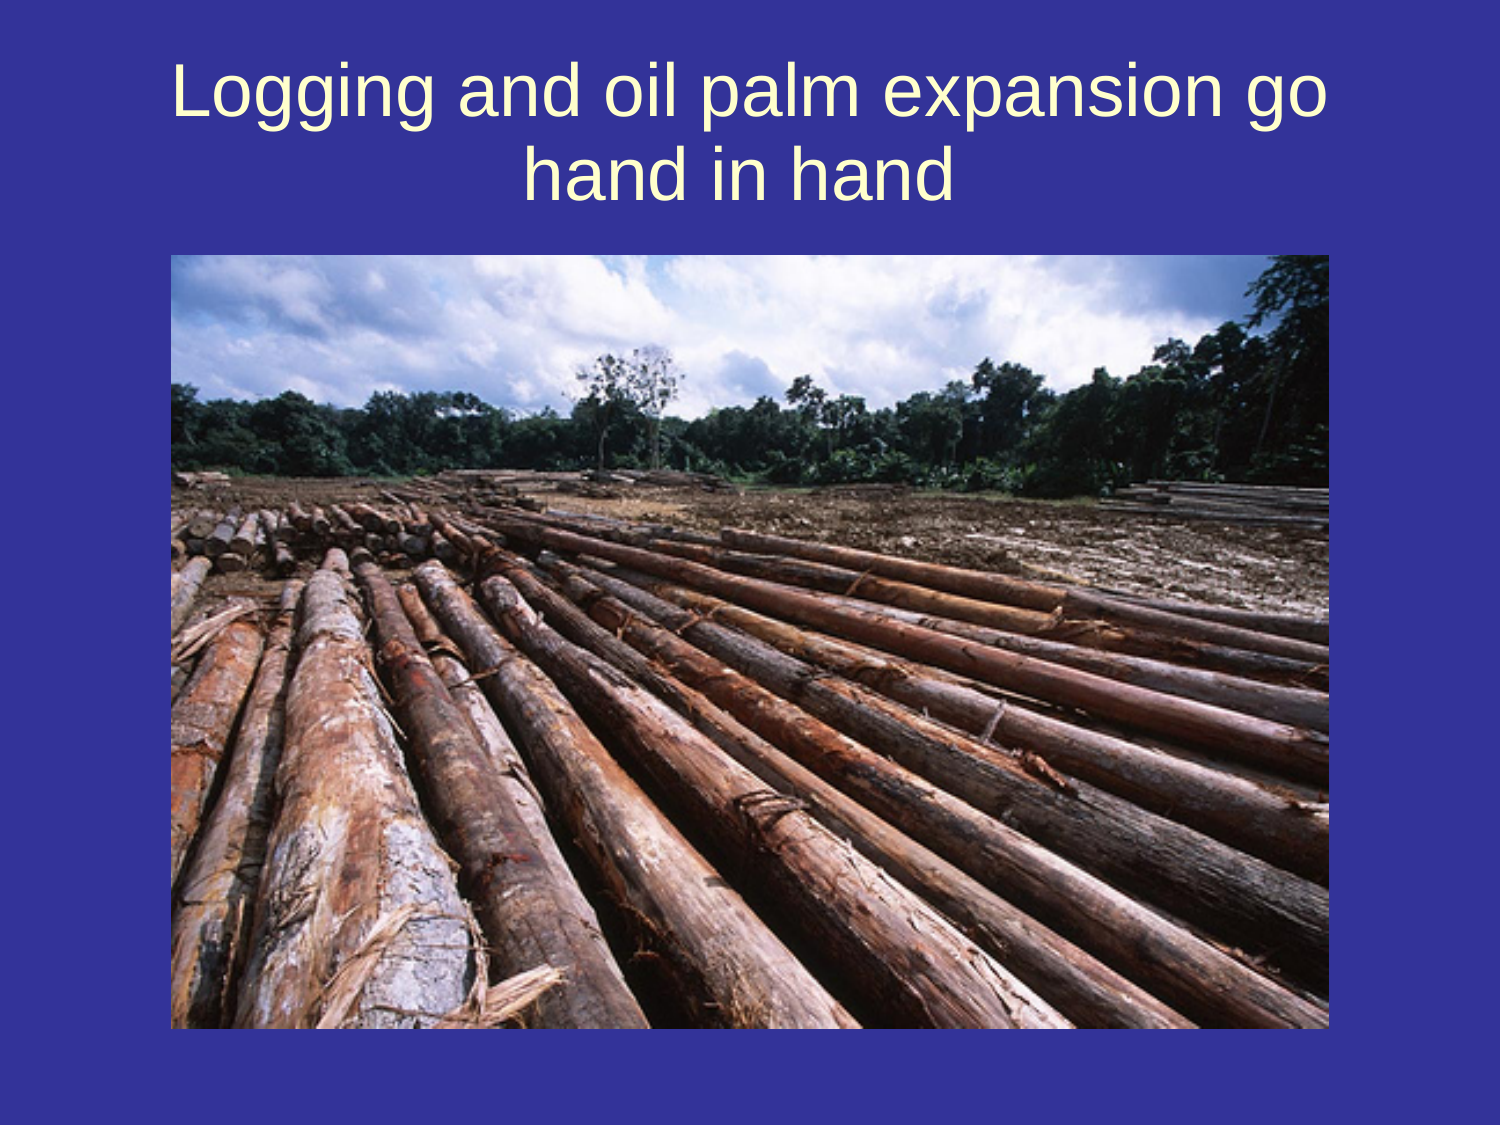

# Logging and oil palm expansion go hand in hand